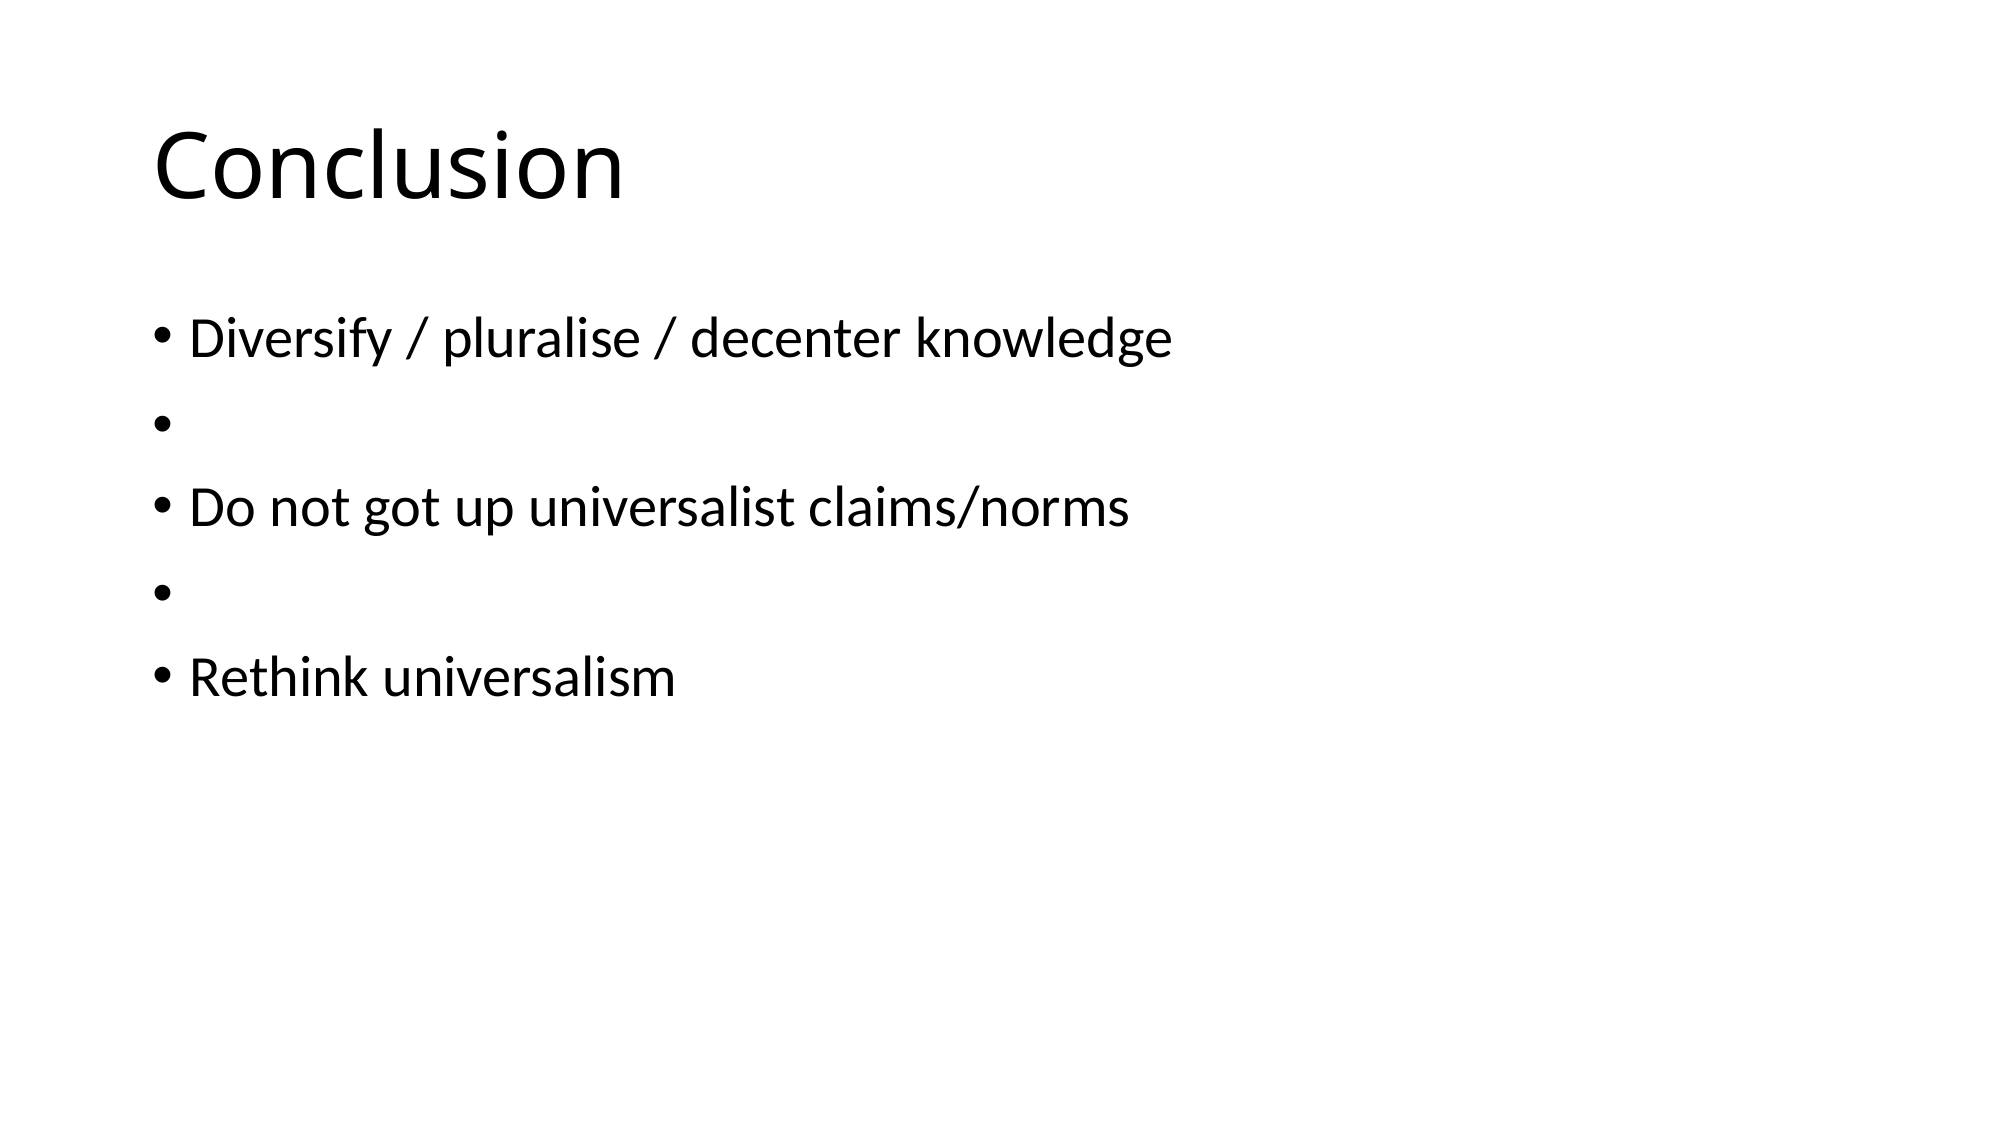

# Conclusion
Diversify / pluralise / decenter knowledge
Do not got up universalist claims/norms
Rethink universalism